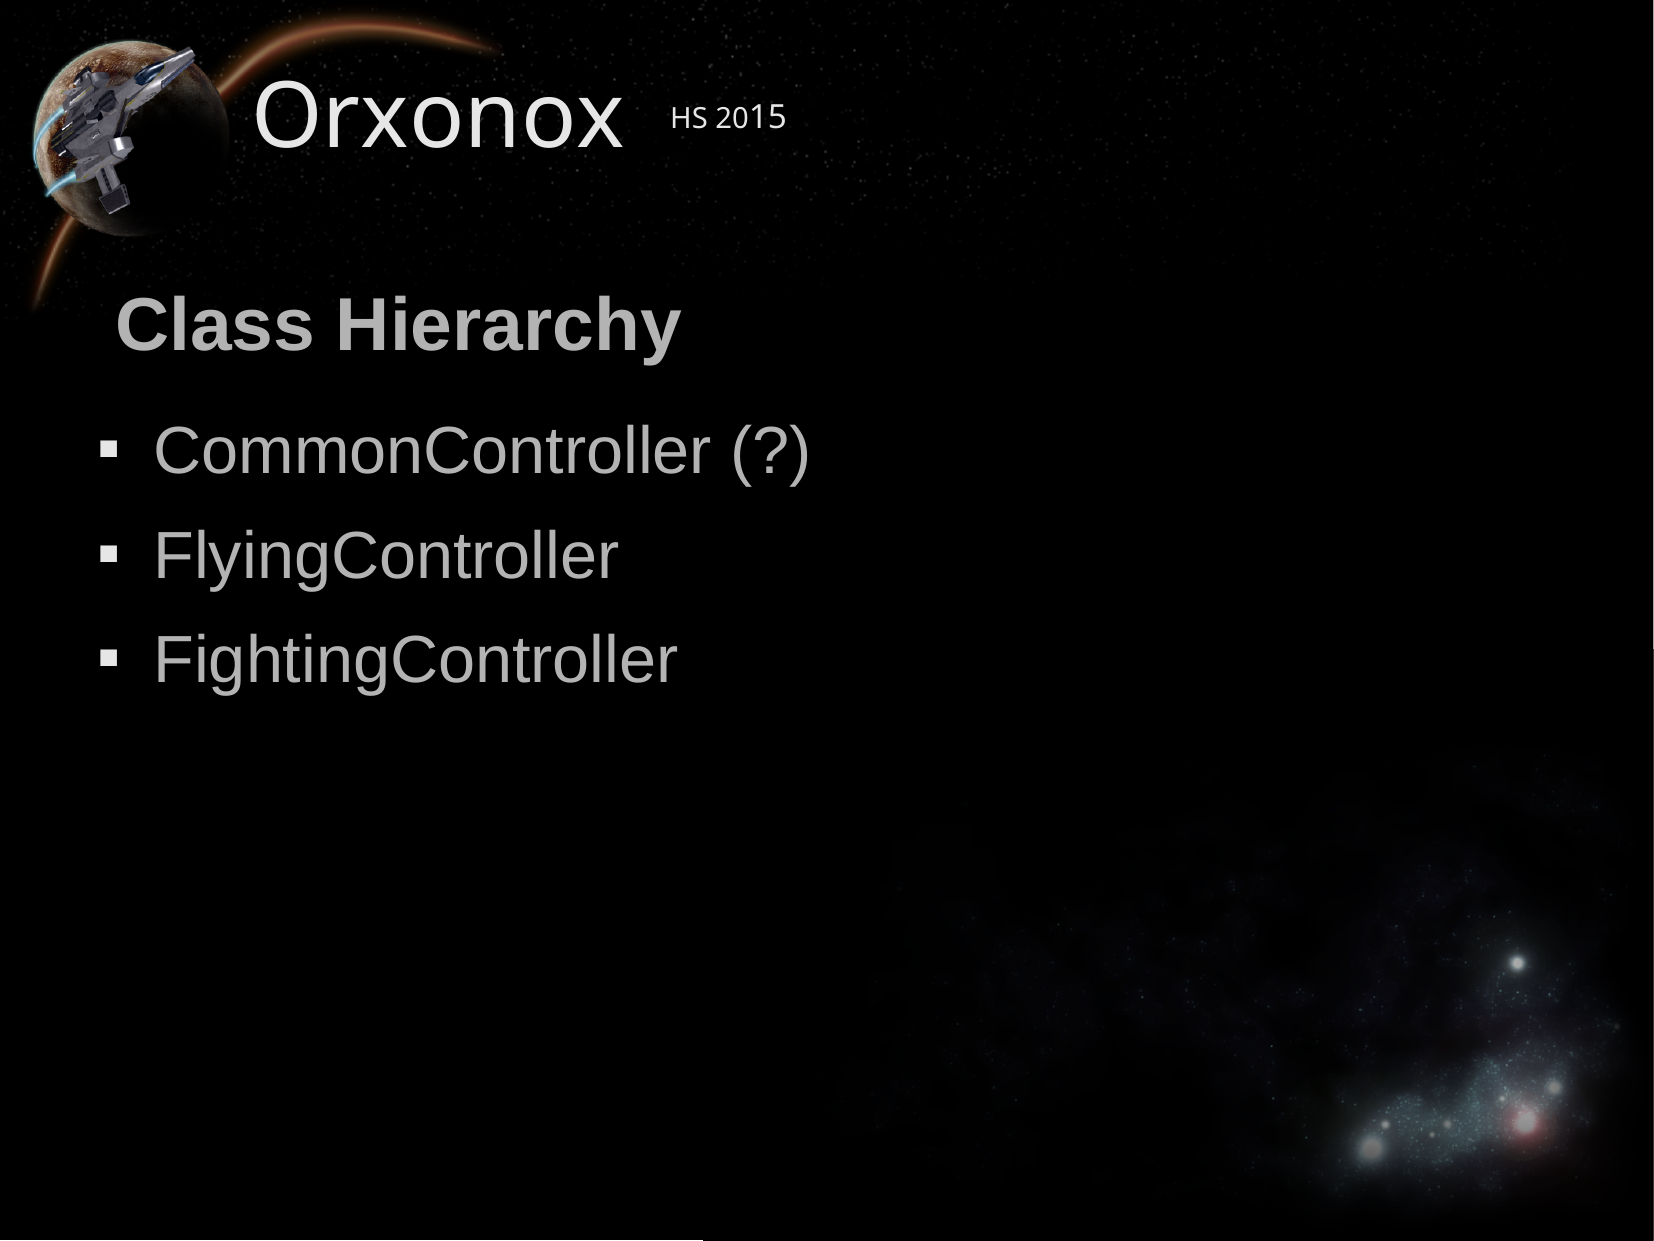

# Class Hierarchy
CommonController (?)
FlyingController
FightingController